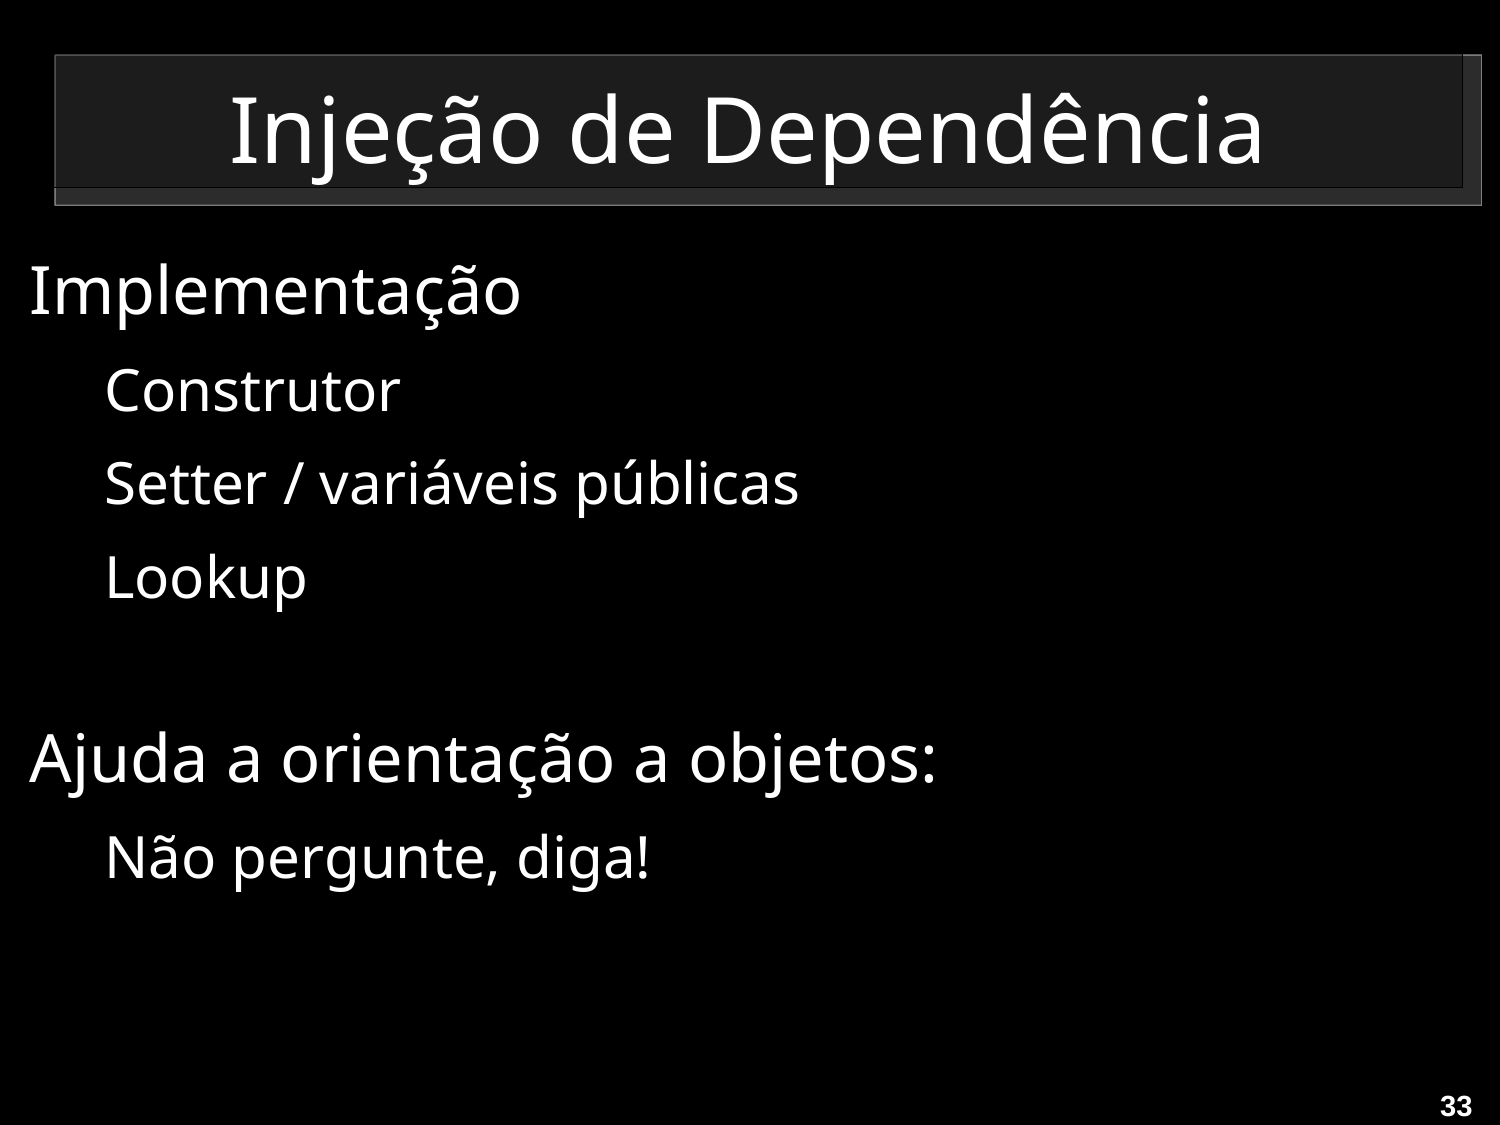

# Injeção de Dependência
Implementação
Construtor
Setter / variáveis públicas
Lookup
Ajuda a orientação a objetos:
Não pergunte, diga!
33